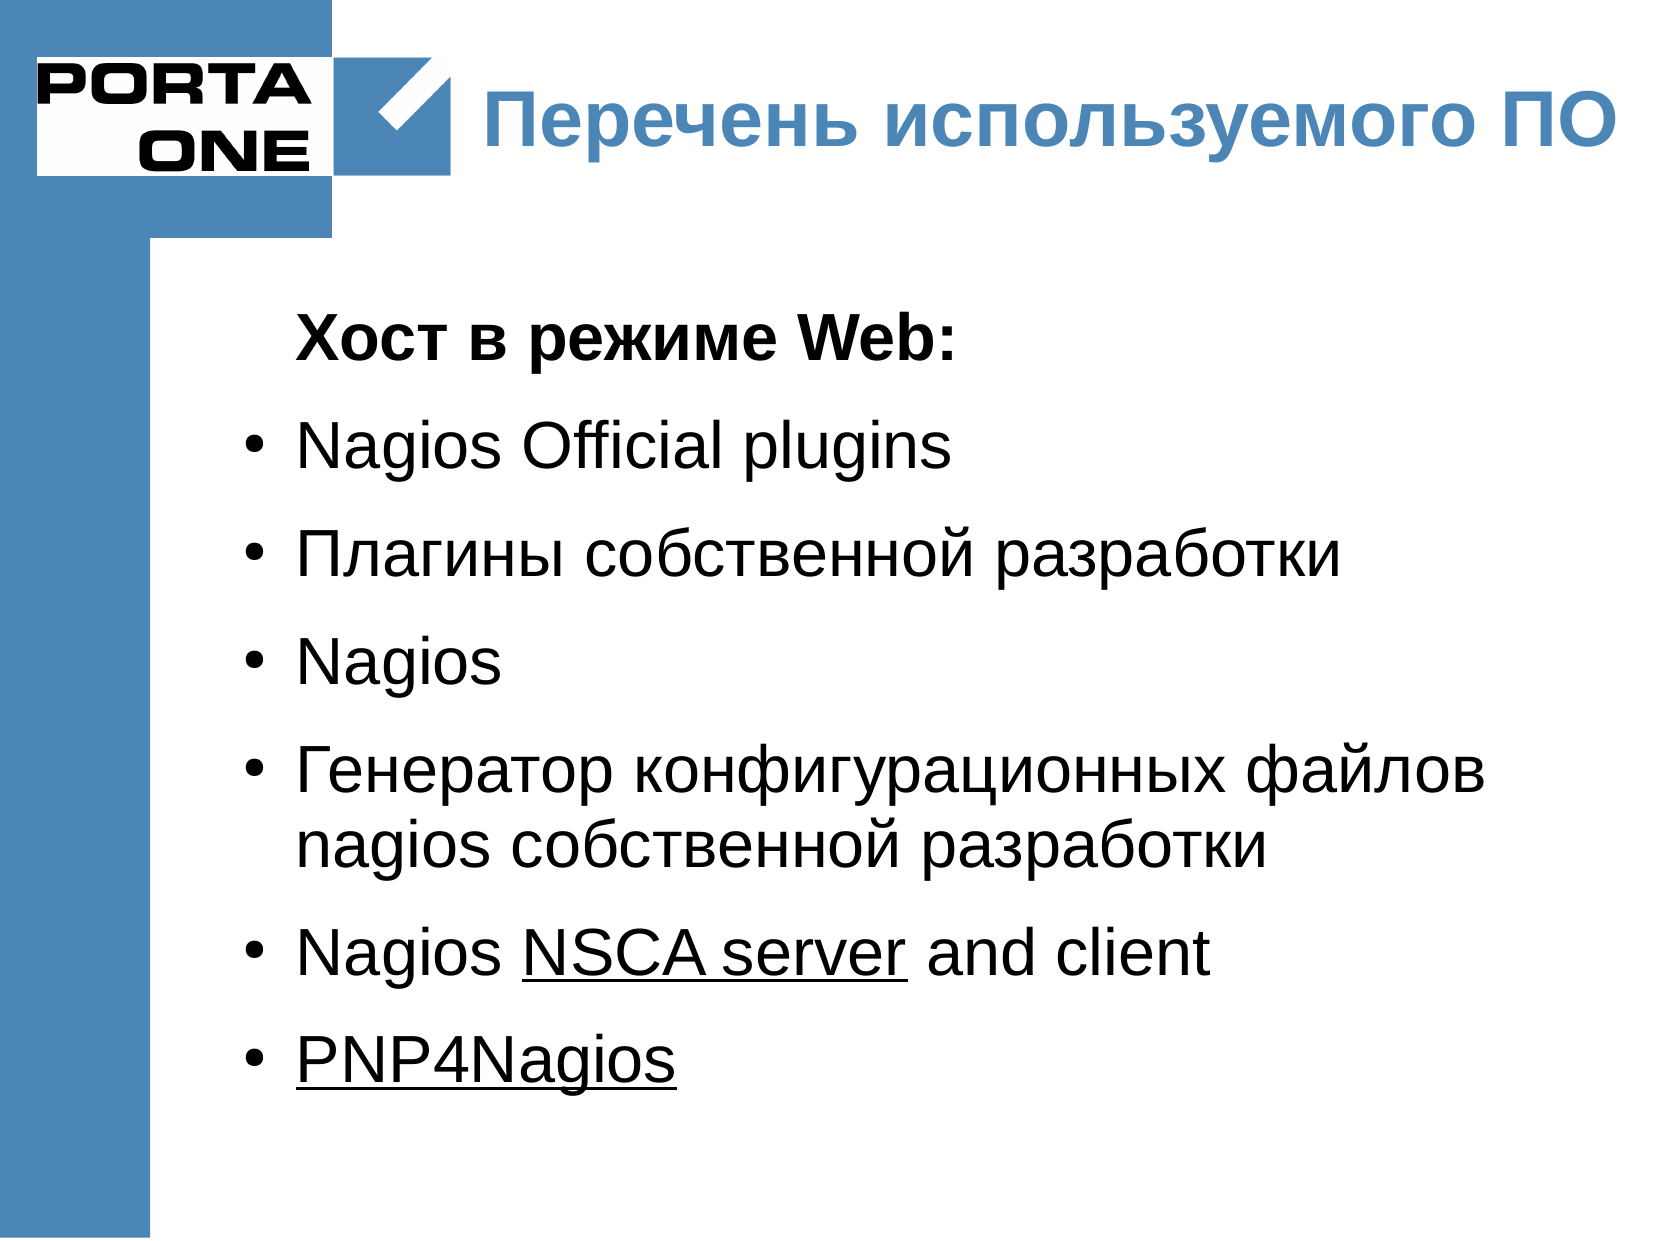

Перечень используемого ПО
# Хост в режиме Web:
Nagios Official plugins
Плагины собственной разработки
Nagios
Генератор конфигурационных файлов nagios собственной разработки
Nagios NSCA server and client
PNP4Nagios